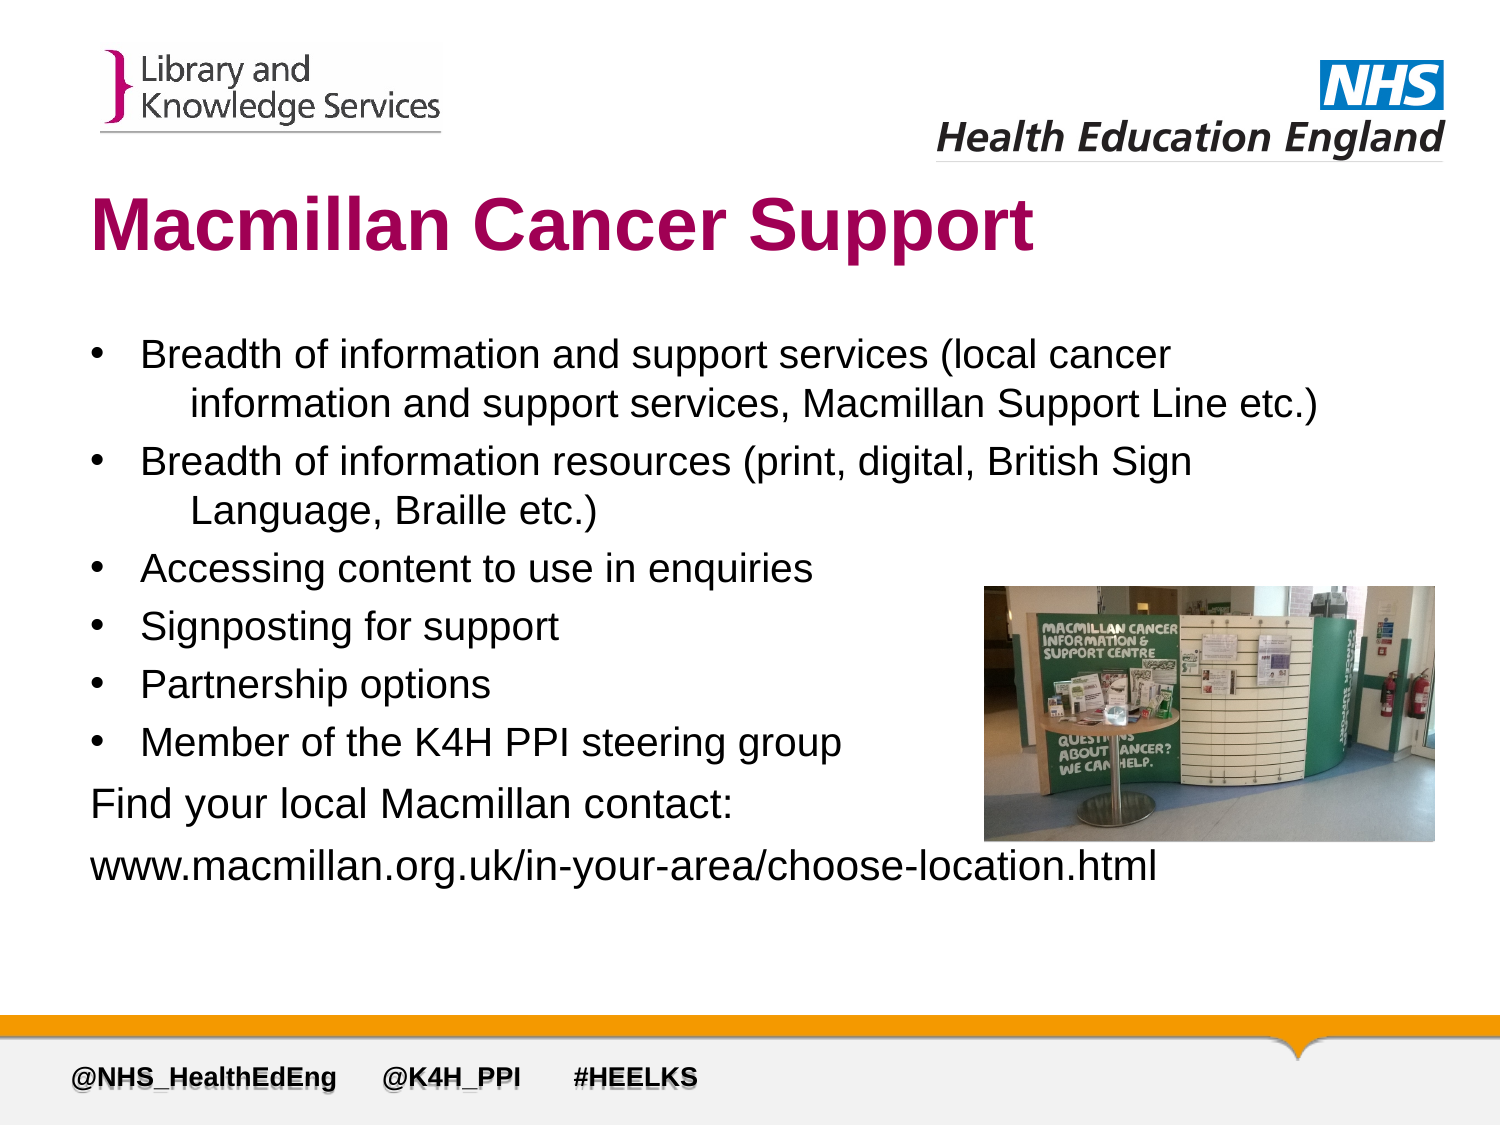

# Macmillan Cancer Support
Breadth of information and support services (local cancer information and support services, Macmillan Support Line etc.)
Breadth of information resources (print, digital, British Sign Language, Braille etc.)
Accessing content to use in enquiries
Signposting for support
Partnership options
Member of the K4H PPI steering group
Find your local Macmillan contact:
www.macmillan.org.uk/in-your-area/choose-location.html
@NHS_HealthEdEng @K4H_PPI #HEELKS